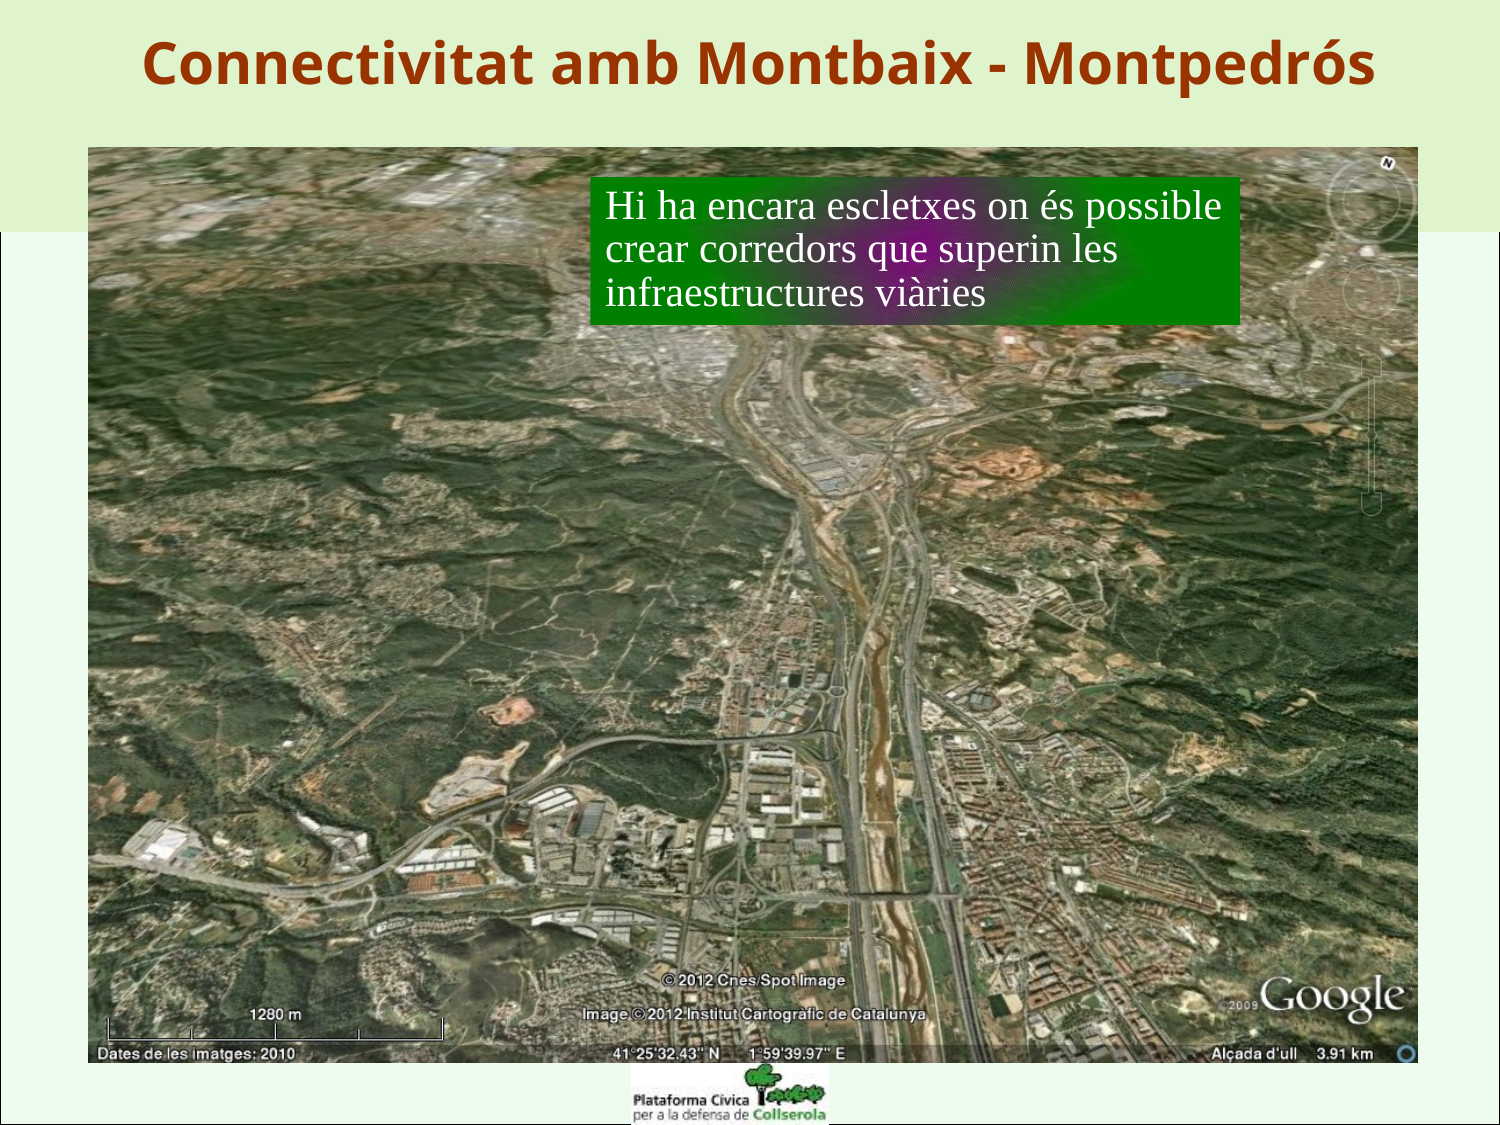

# Connectivitat amb Montbaix - Montpedrós
Hi ha encara escletxes on és possible crear corredors que superin les infraestructures viàries